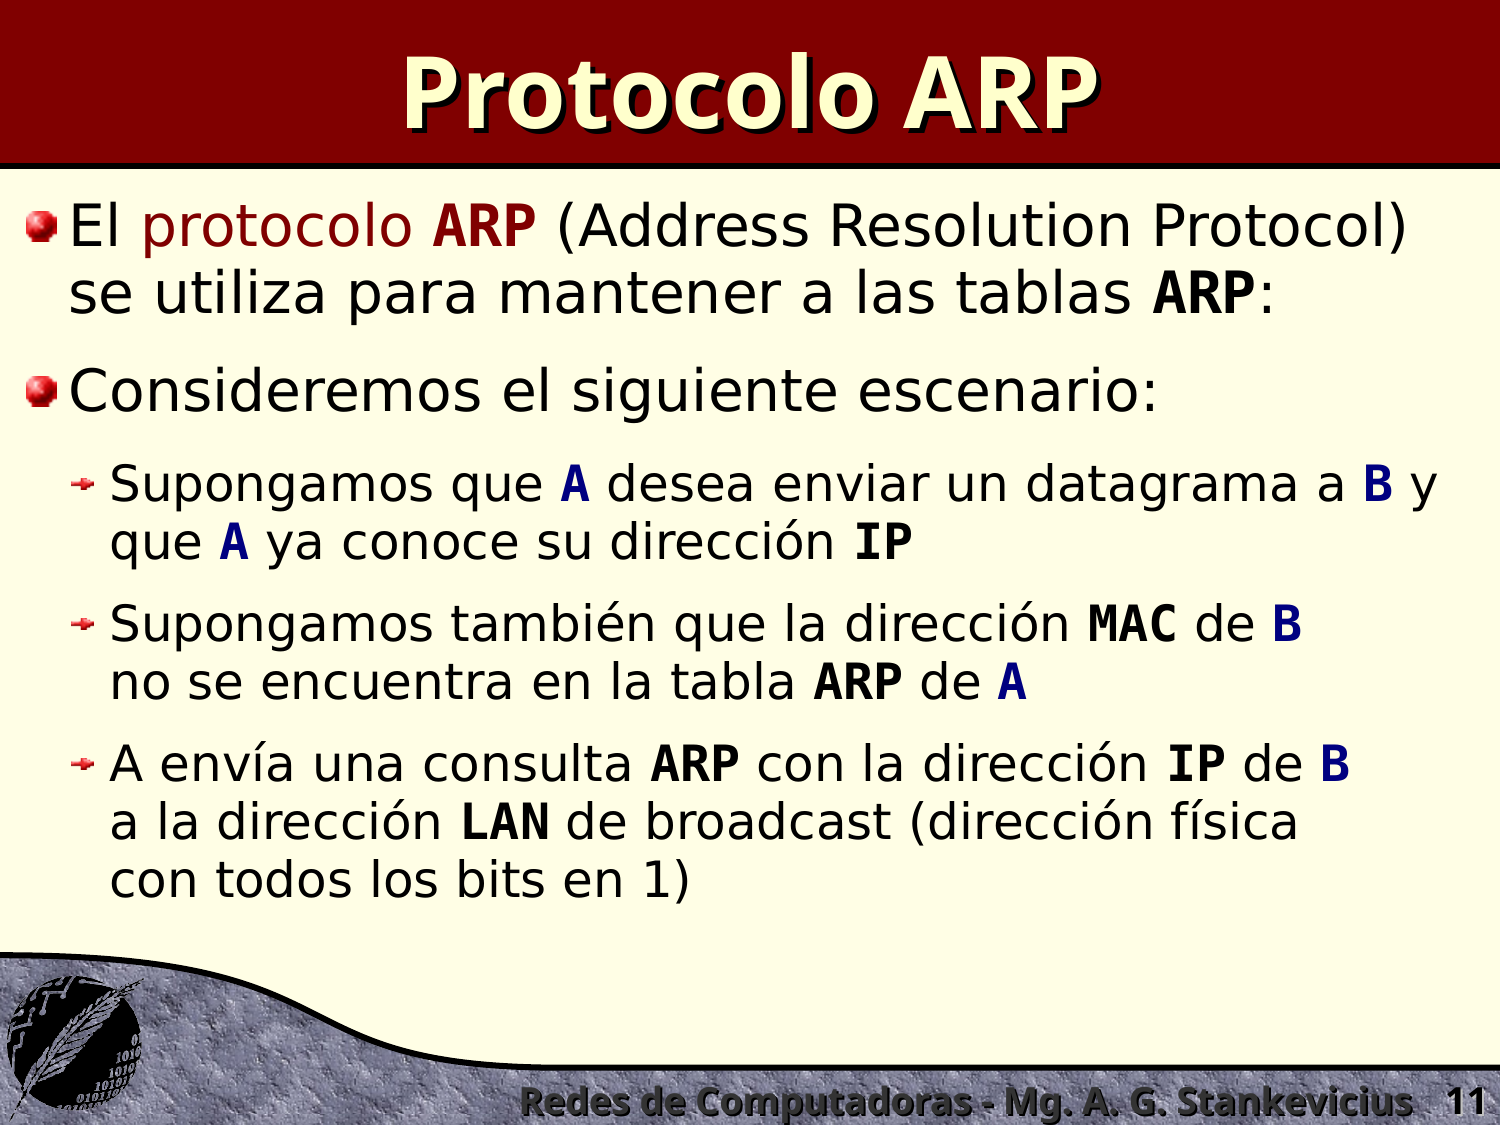

# Protocolo ARP
El protocolo ARP (Address Resolution Protocol) se utiliza para mantener a las tablas ARP:
Consideremos el siguiente escenario:
Supongamos que A desea enviar un datagrama a B y que A ya conoce su dirección IP
Supongamos también que la dirección MAC de B
no se encuentra en la tabla ARP de A
A envía una consulta ARP con la dirección IP de B
a la dirección LAN de broadcast (dirección física
con todos los bits en 1)
11